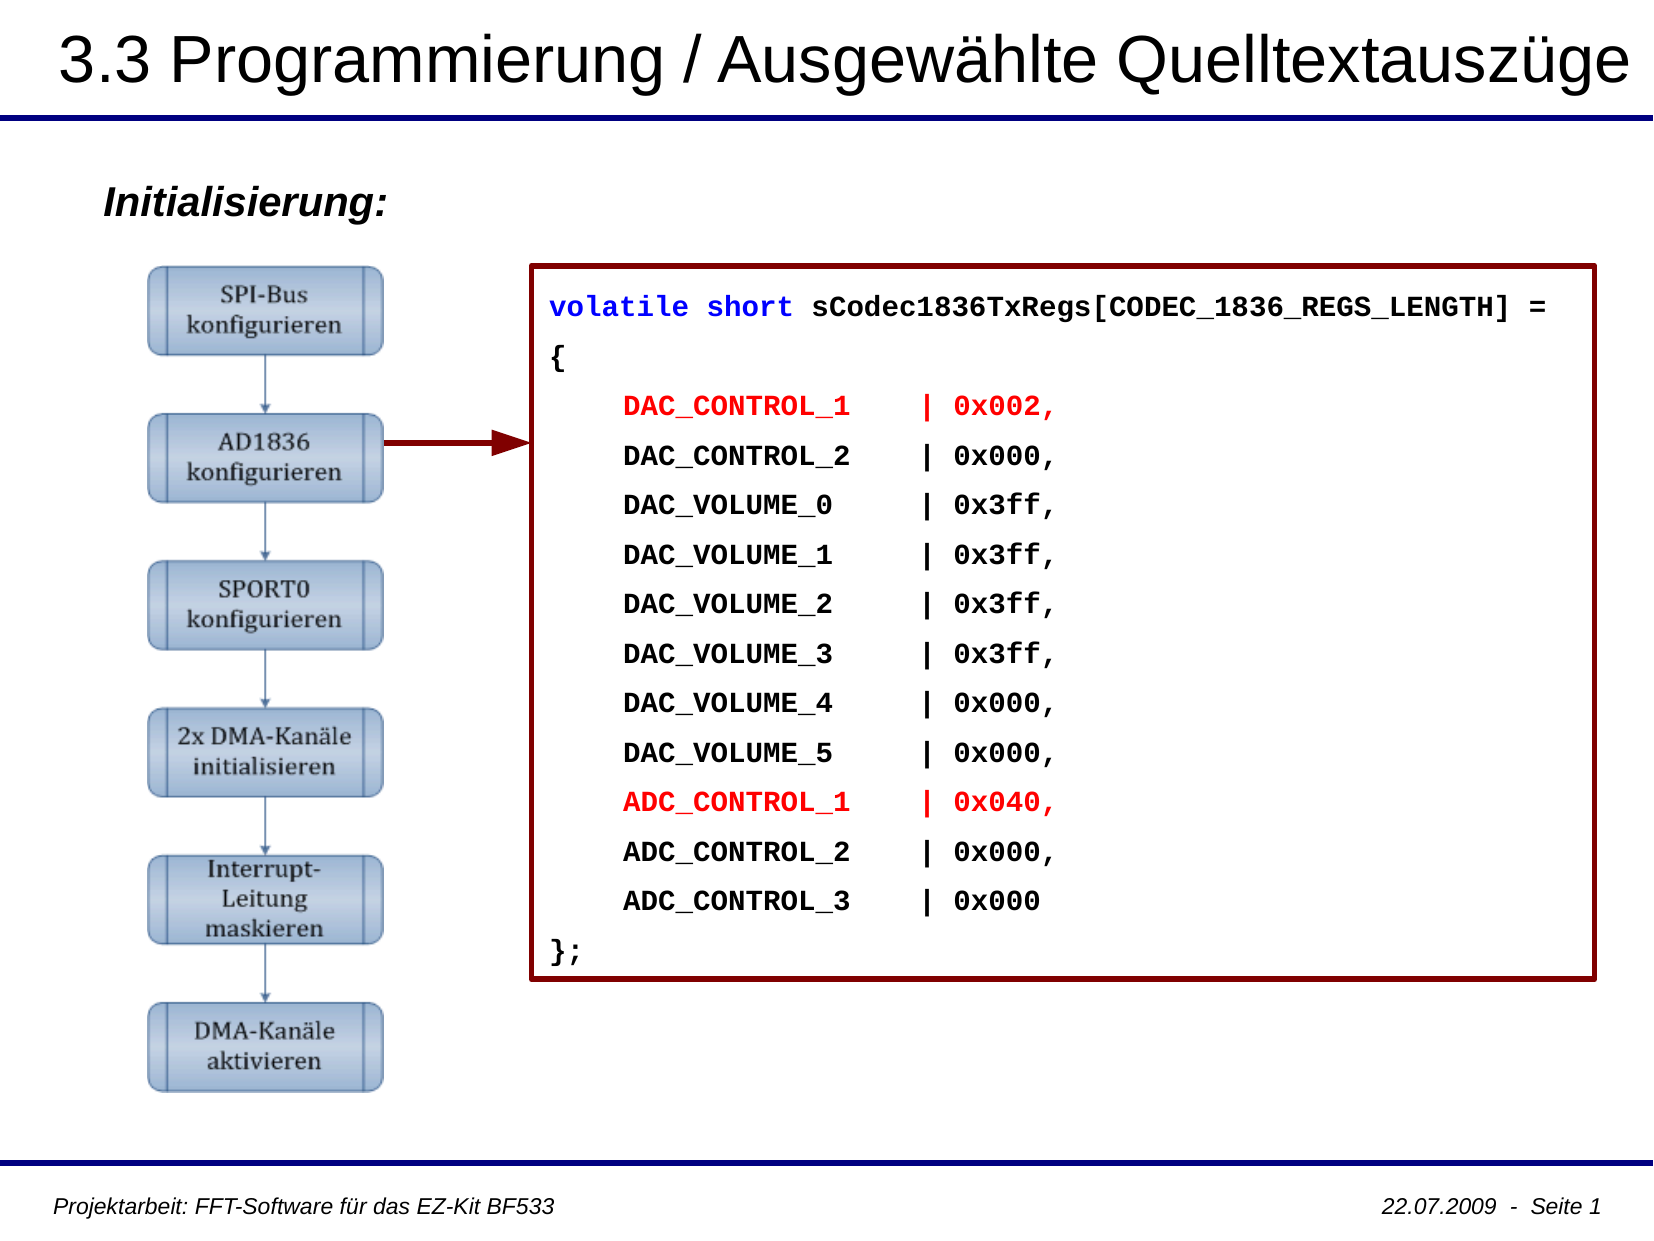

# 3.3 Programmierung / Ausgewählte Quelltextauszüge
Initialisierung:
volatile short sCodec1836TxRegs[CODEC_1836_REGS_LENGTH] =
{
	DAC_CONTROL_1	| 0x002,
	DAC_CONTROL_2	| 0x000,
	DAC_VOLUME_0		| 0x3ff,
	DAC_VOLUME_1		| 0x3ff,
	DAC_VOLUME_2		| 0x3ff,
	DAC_VOLUME_3		| 0x3ff,
	DAC_VOLUME_4		| 0x000,
	DAC_VOLUME_5		| 0x000,
	ADC_CONTROL_1	| 0x040,
	ADC_CONTROL_2	| 0x000,
	ADC_CONTROL_3	| 0x000
};
Projektarbeit: FFT-Software für das EZ-Kit BF533										 		22.07.2009 - Seite 1